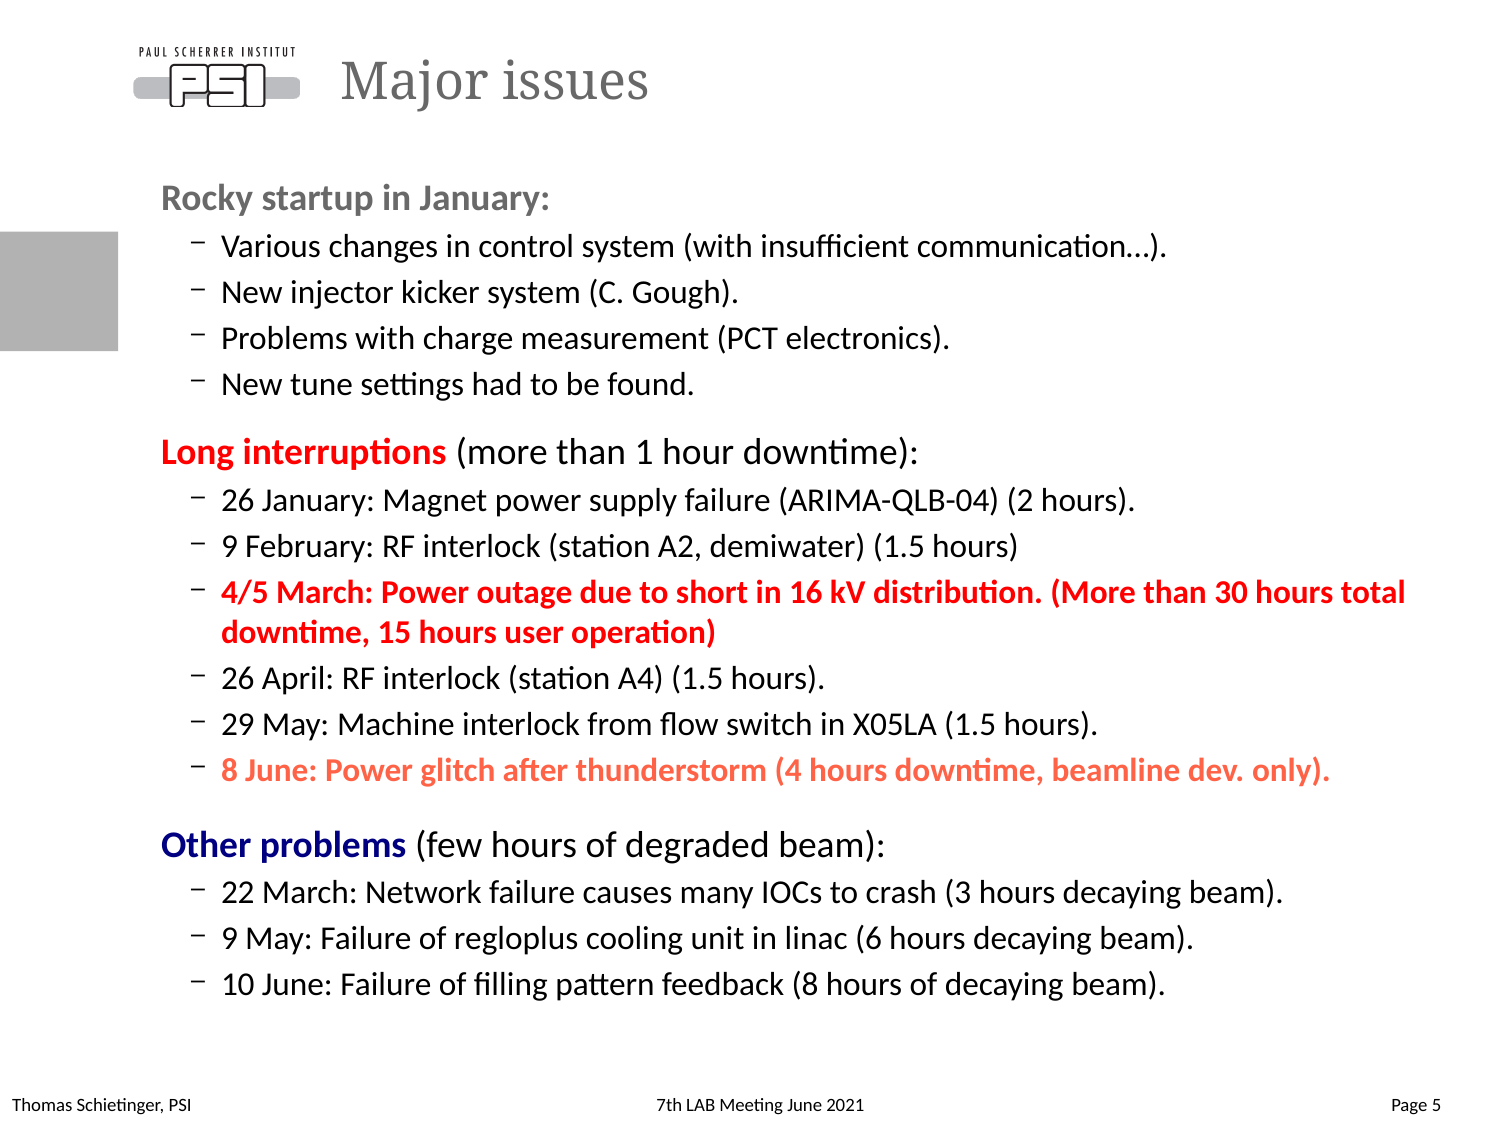

# Major issues
Rocky startup in January:
Various changes in control system (with insufficient communication…).
New injector kicker system (C. Gough).
Problems with charge measurement (PCT electronics).
New tune settings had to be found.
Long interruptions (more than 1 hour downtime):
26 January: Magnet power supply failure (ARIMA-QLB-04) (2 hours).
9 February: RF interlock (station A2, demiwater) (1.5 hours)
4/5 March: Power outage due to short in 16 kV distribution. (More than 30 hours total downtime, 15 hours user operation)
26 April: RF interlock (station A4) (1.5 hours).
29 May: Machine interlock from flow switch in X05LA (1.5 hours).
8 June: Power glitch after thunderstorm (4 hours downtime, beamline dev. only).
Other problems (few hours of degraded beam):
22 March: Network failure causes many IOCs to crash (3 hours decaying beam).
9 May: Failure of regloplus cooling unit in linac (6 hours decaying beam).
10 June: Failure of filling pattern feedback (8 hours of decaying beam).